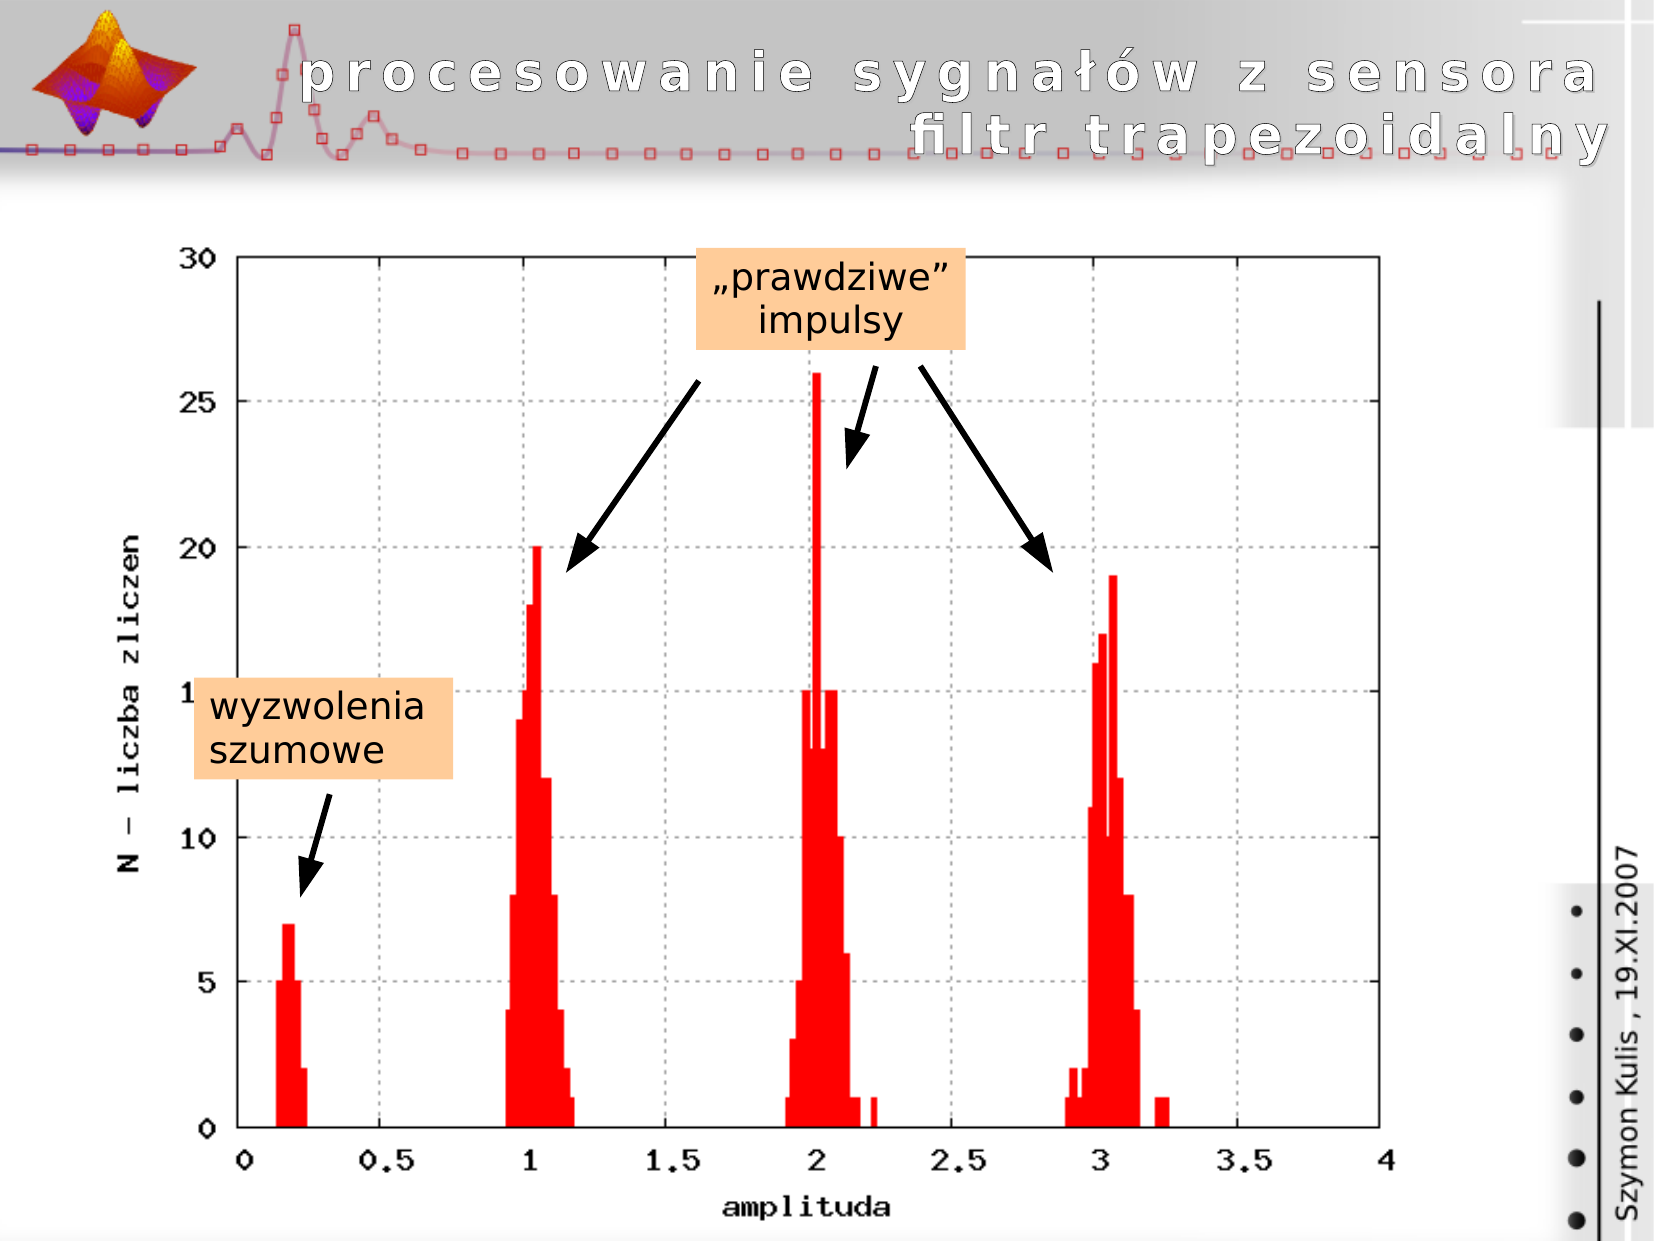

# procesowanie sygnałów z sensora filtr trapezoidalny
„prawdziwe”
impulsy
wyzwolenia
szumowe